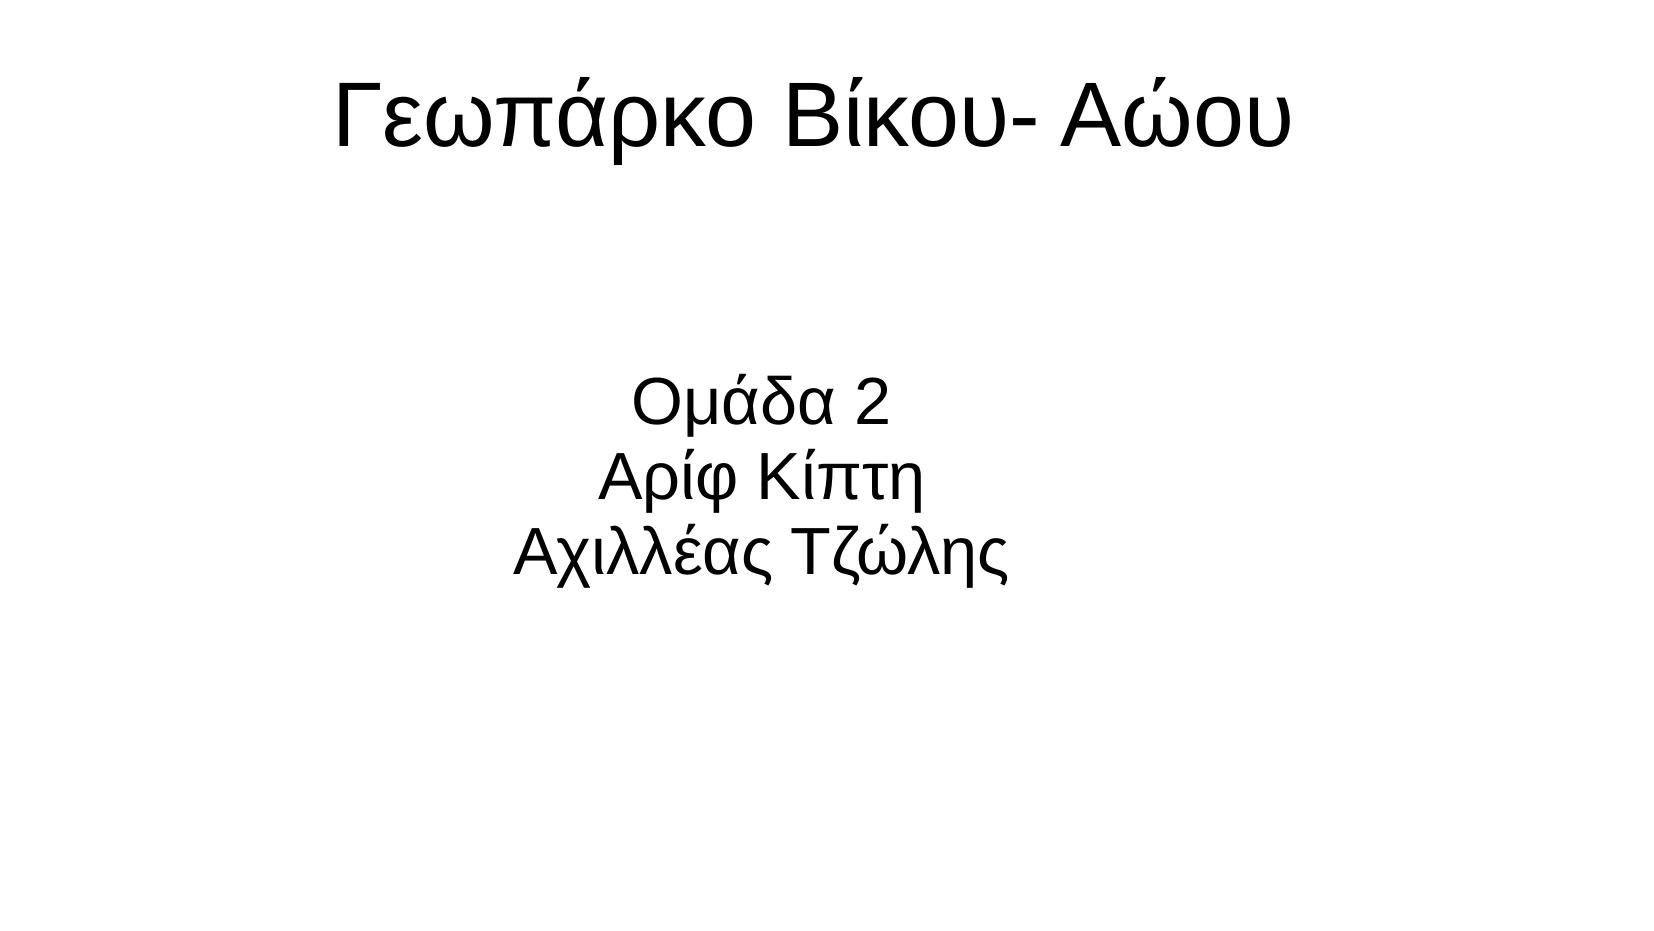

# Γεωπάρκο Βίκου- Αώου
Ομάδα 2
Αρίφ Κίπτη
Αχιλλέας Τζώλης